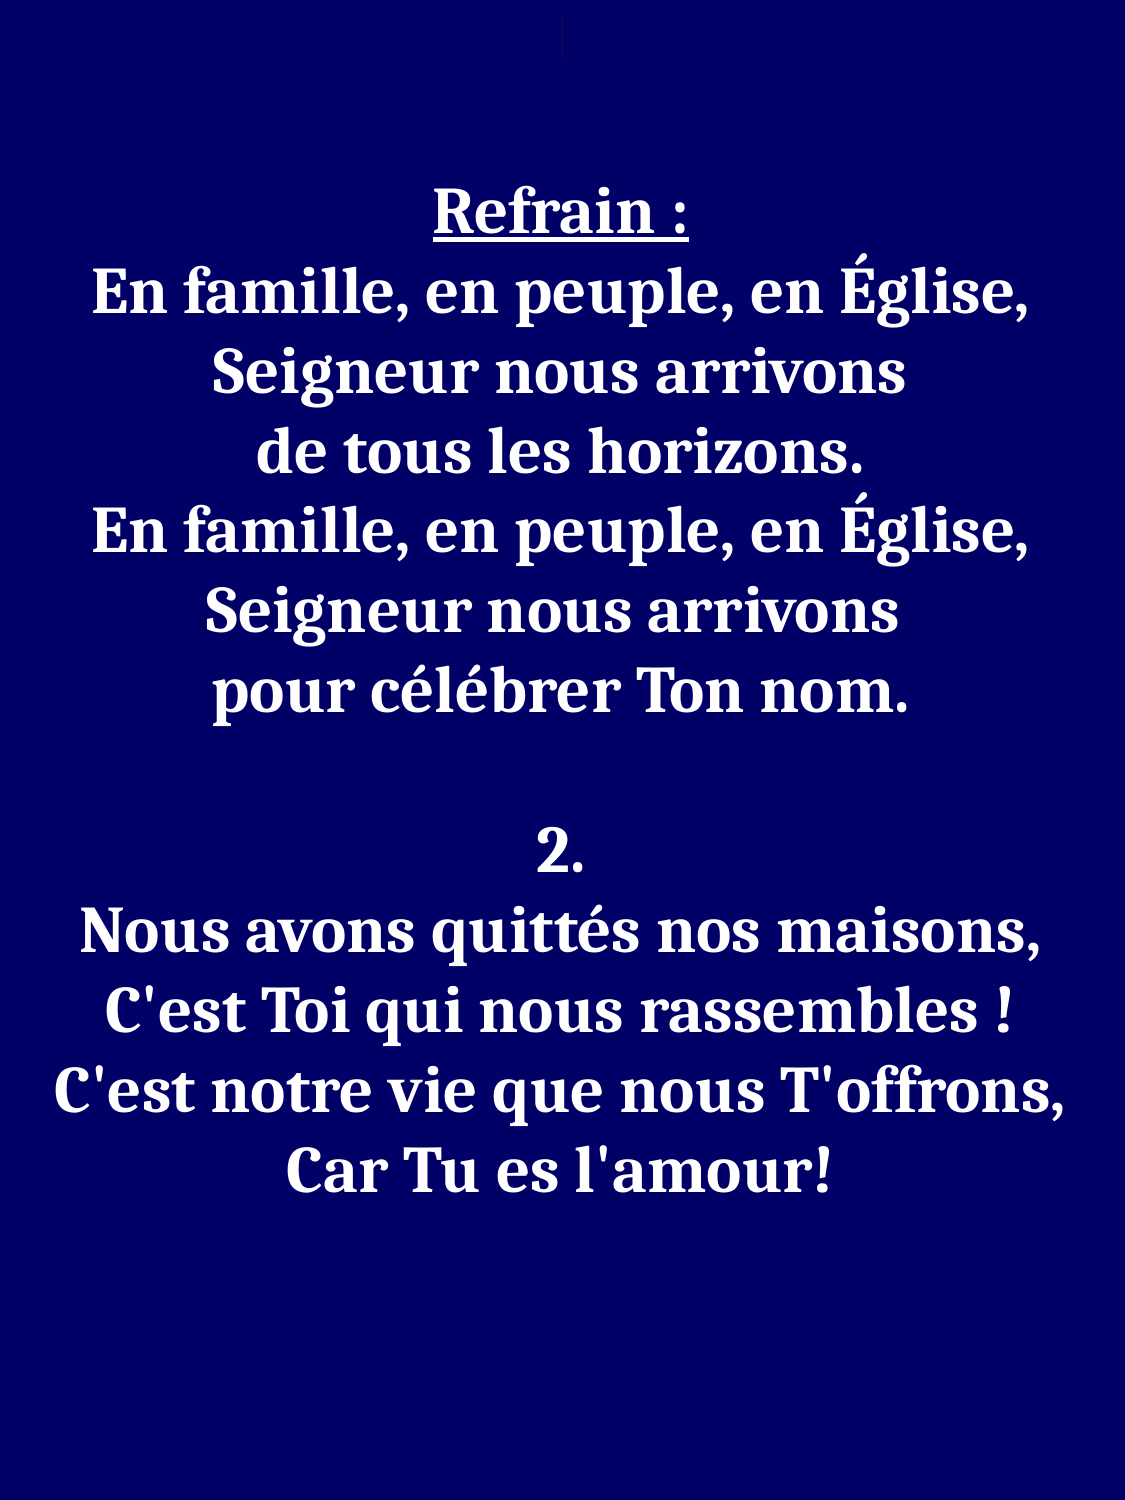

Refrain :
En famille, en peuple, en Église,
Seigneur nous arrivons
de tous les horizons.
En famille, en peuple, en Église,
Seigneur nous arrivons
pour célébrer Ton nom.
2.
Nous avons quittés nos maisons,
C'est Toi qui nous rassembles !
C'est notre vie que nous T'offrons,
Car Tu es l'amour!